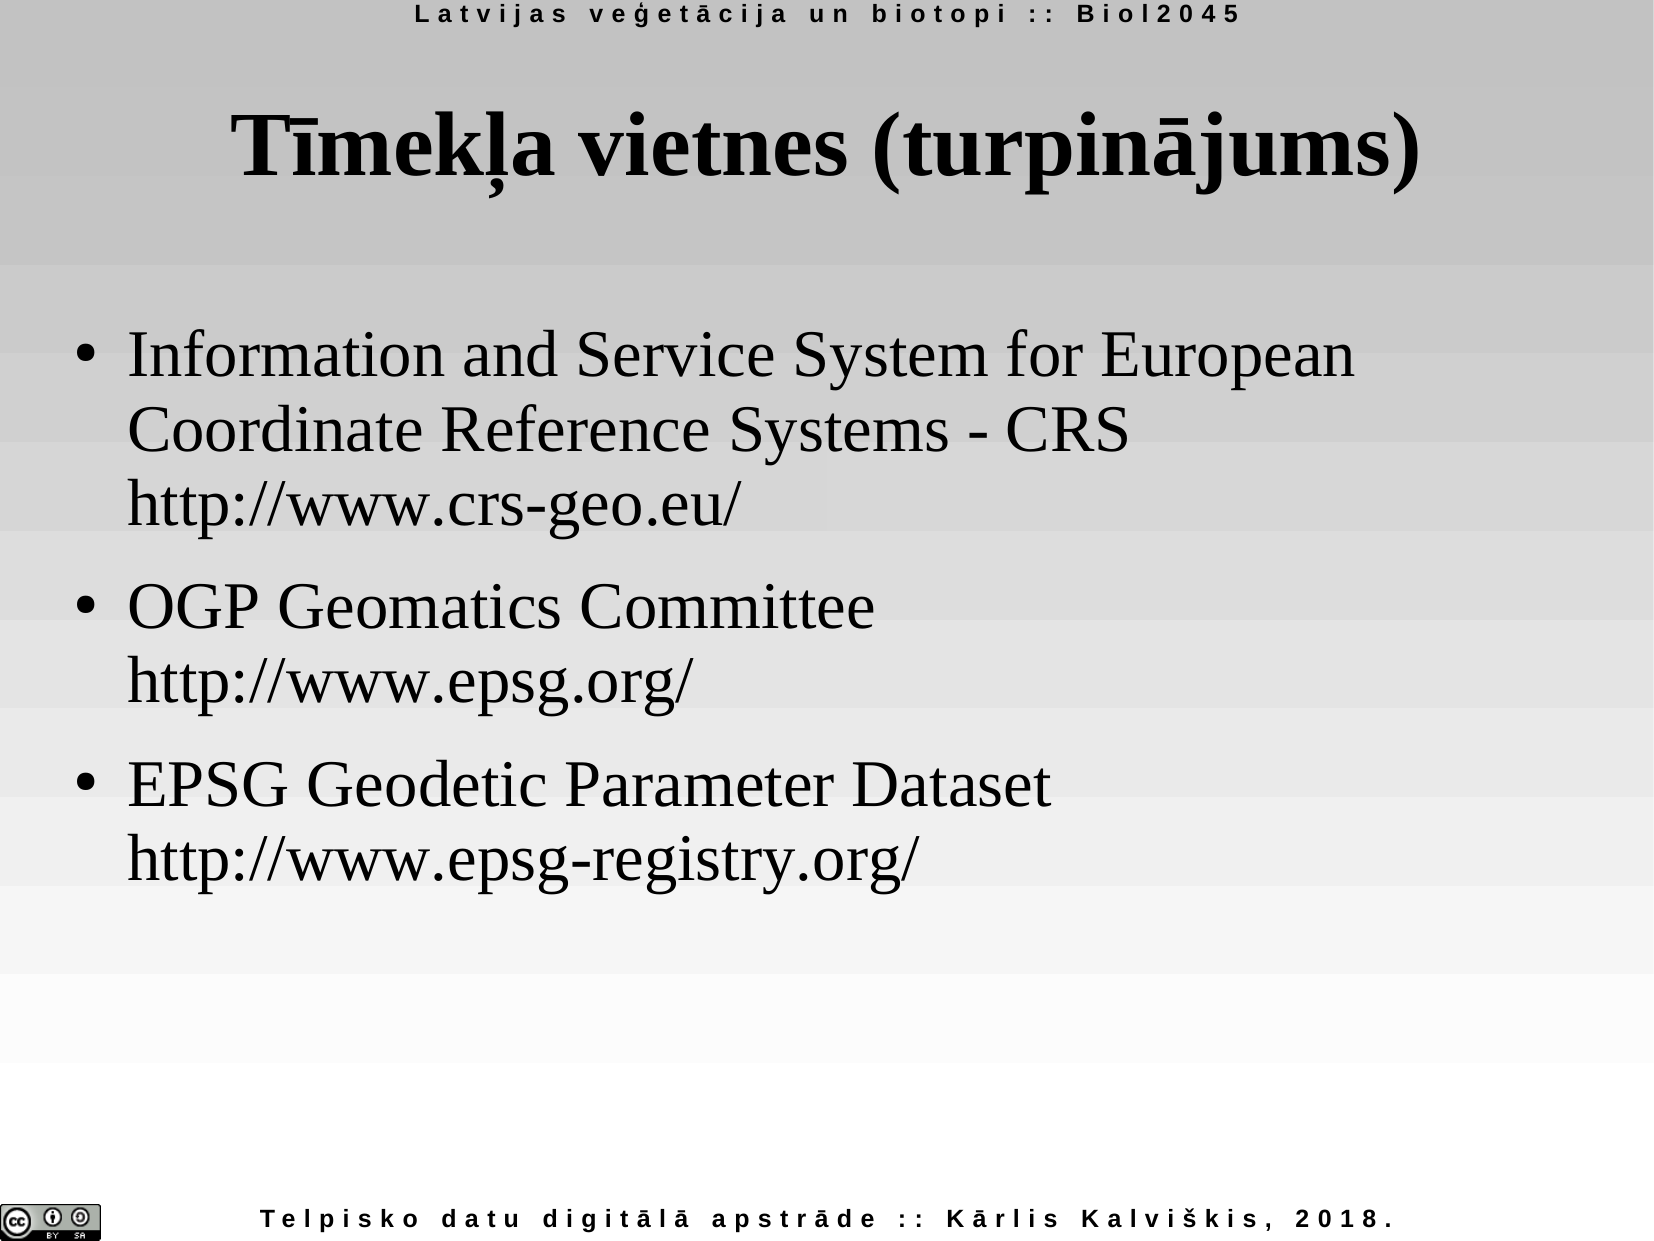

# Tīmekļa vietnes (turpinājums)
Information and Service System for European Coordinate Reference Systems - CRS
http://www.crs-geo.eu/
OGP Geomatics Committee
http://www.epsg.org/
EPSG Geodetic Parameter Dataset
http://www.epsg-registry.org/